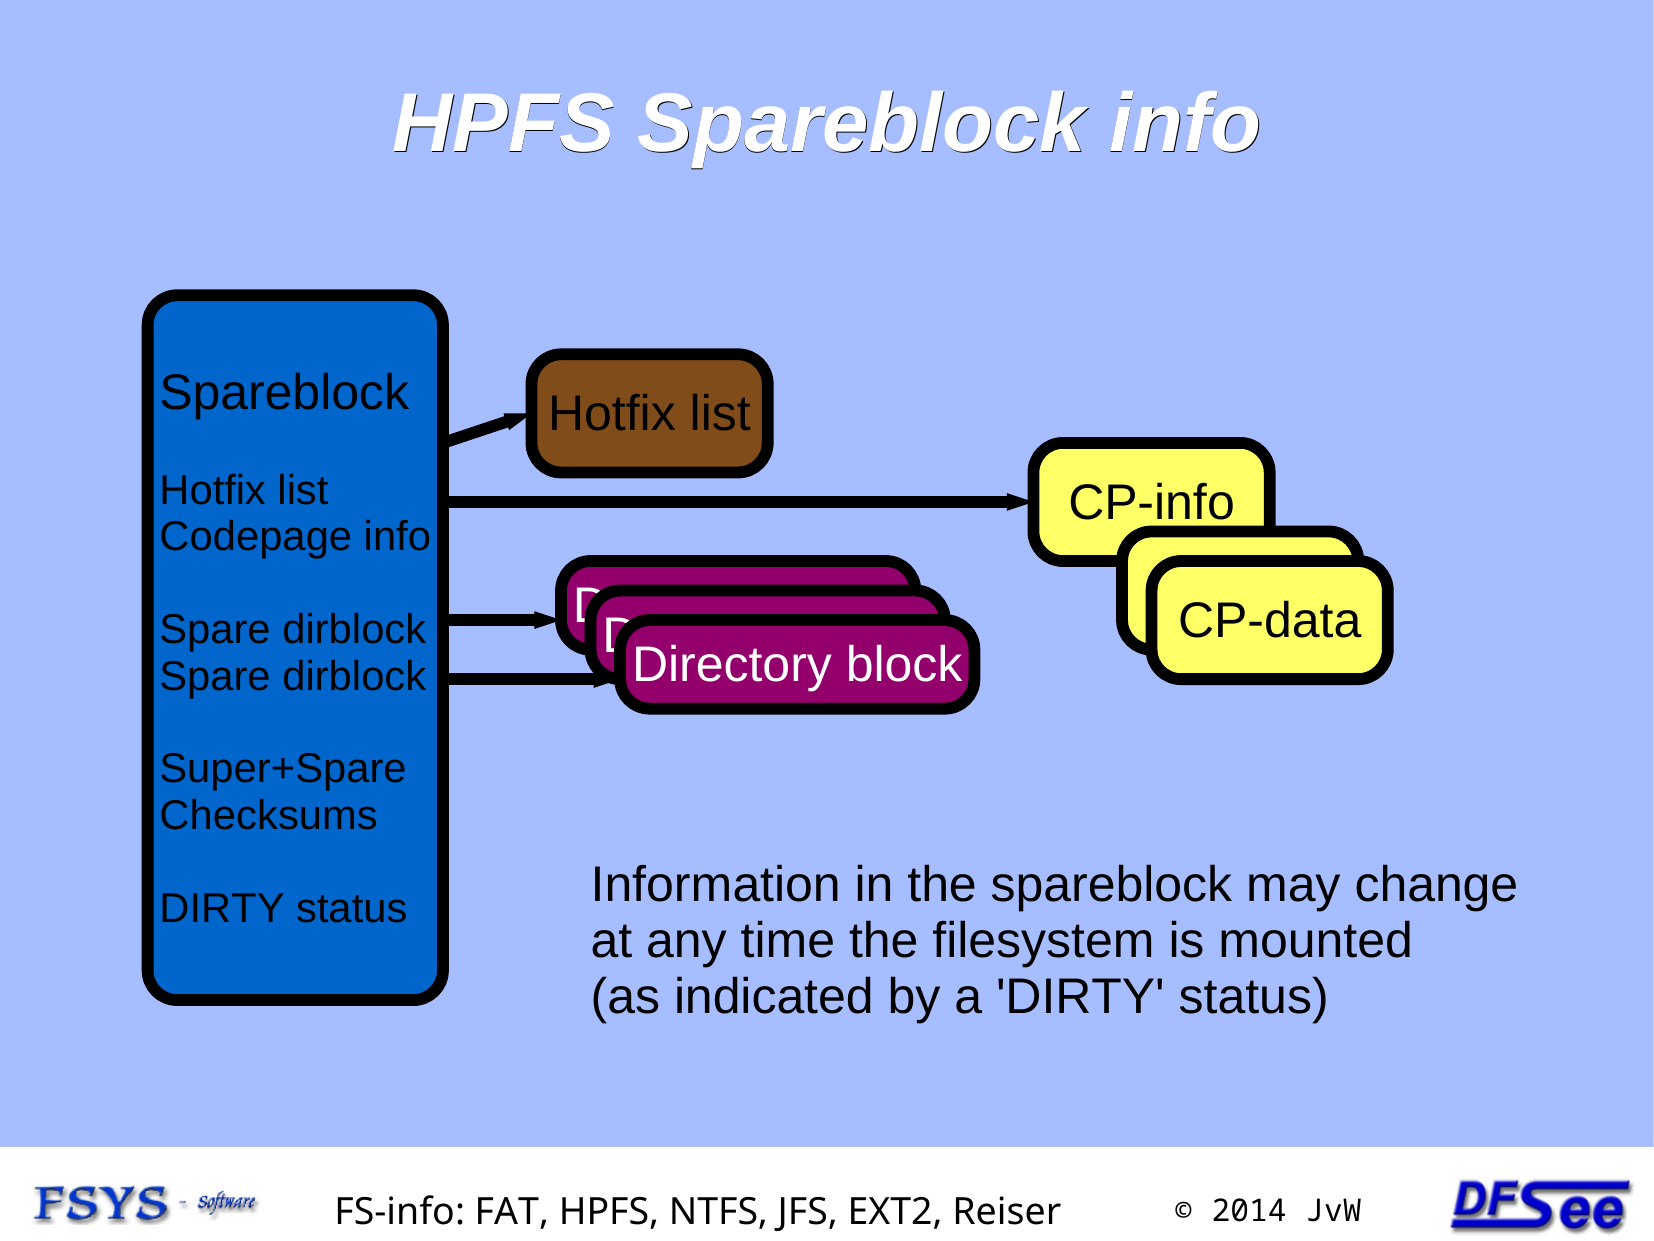

# HPFS Spareblock info
Spareblock
Hotfix list
Codepage info
Spare dirblock
Spare dirblock
Super+Spare
Checksums
DIRTY status
Hotfix list
CP-info
CP-data
Directory block
CP-data
Directory block
Directory block
Information in the spareblock may change
at any time the filesystem is mounted
(as indicated by a 'DIRTY' status)